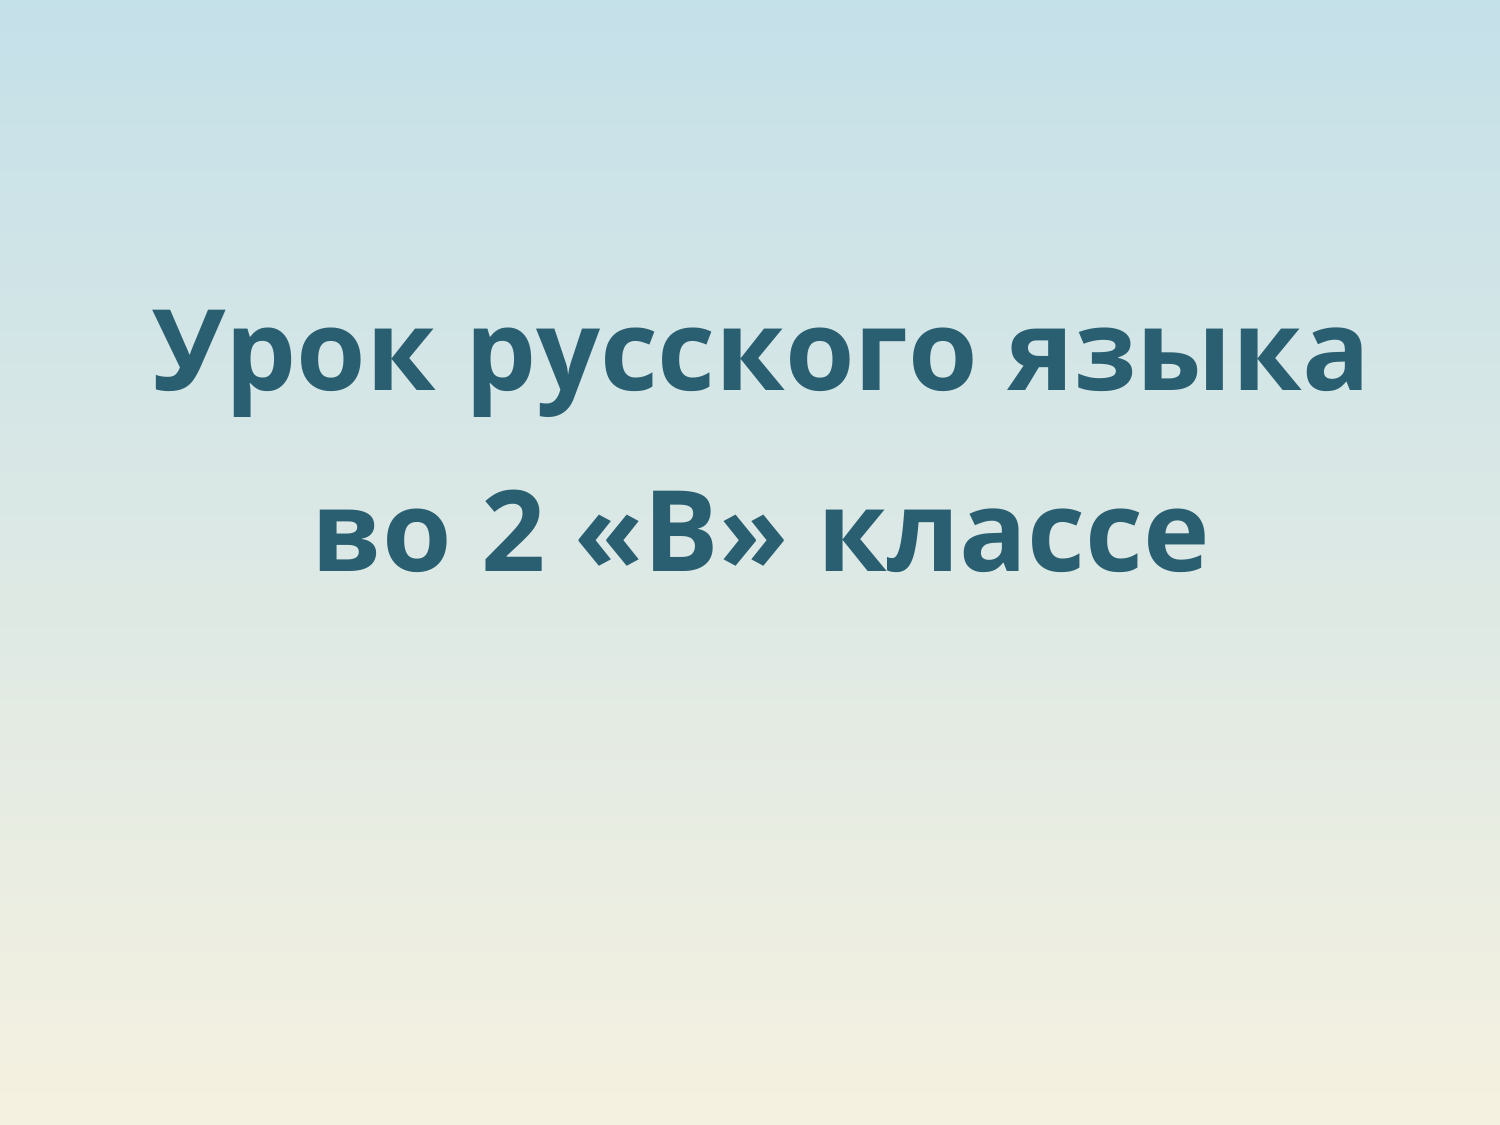

Урок русского языка
во 2 «В» классе